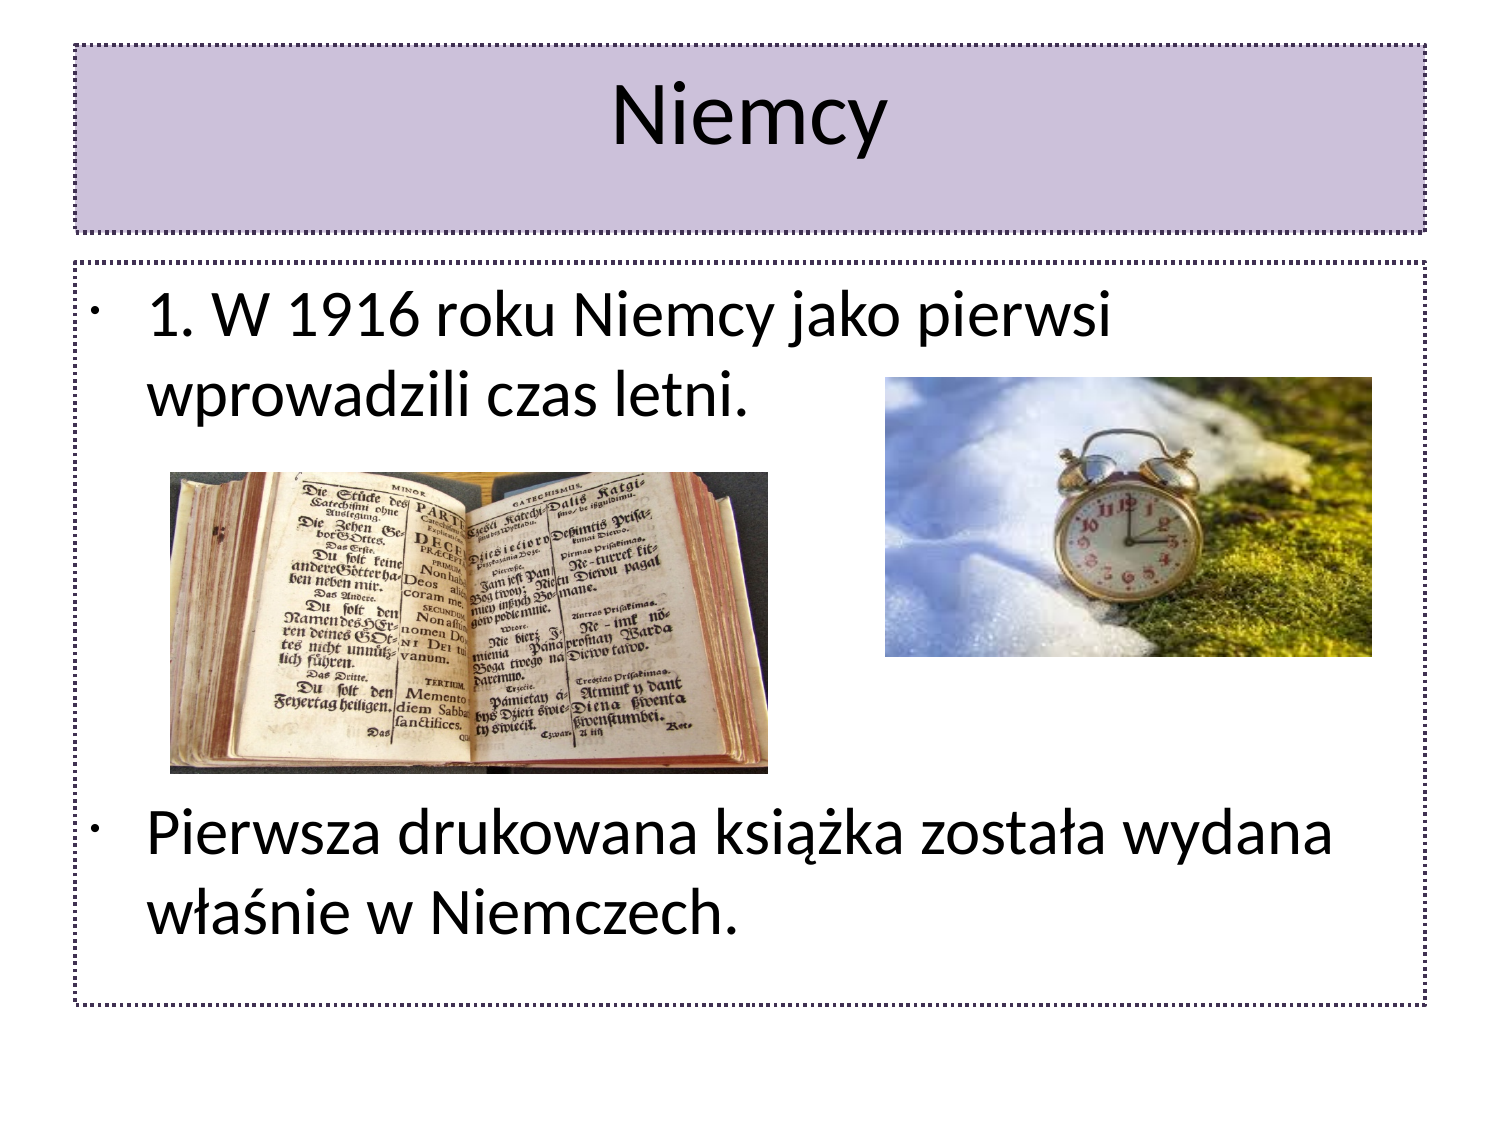

# Niemcy
1. W 1916 roku Niemcy jako pierwsi wprowadzili czas letni.
Pierwsza drukowana książka została wydana właśnie w Niemczech.